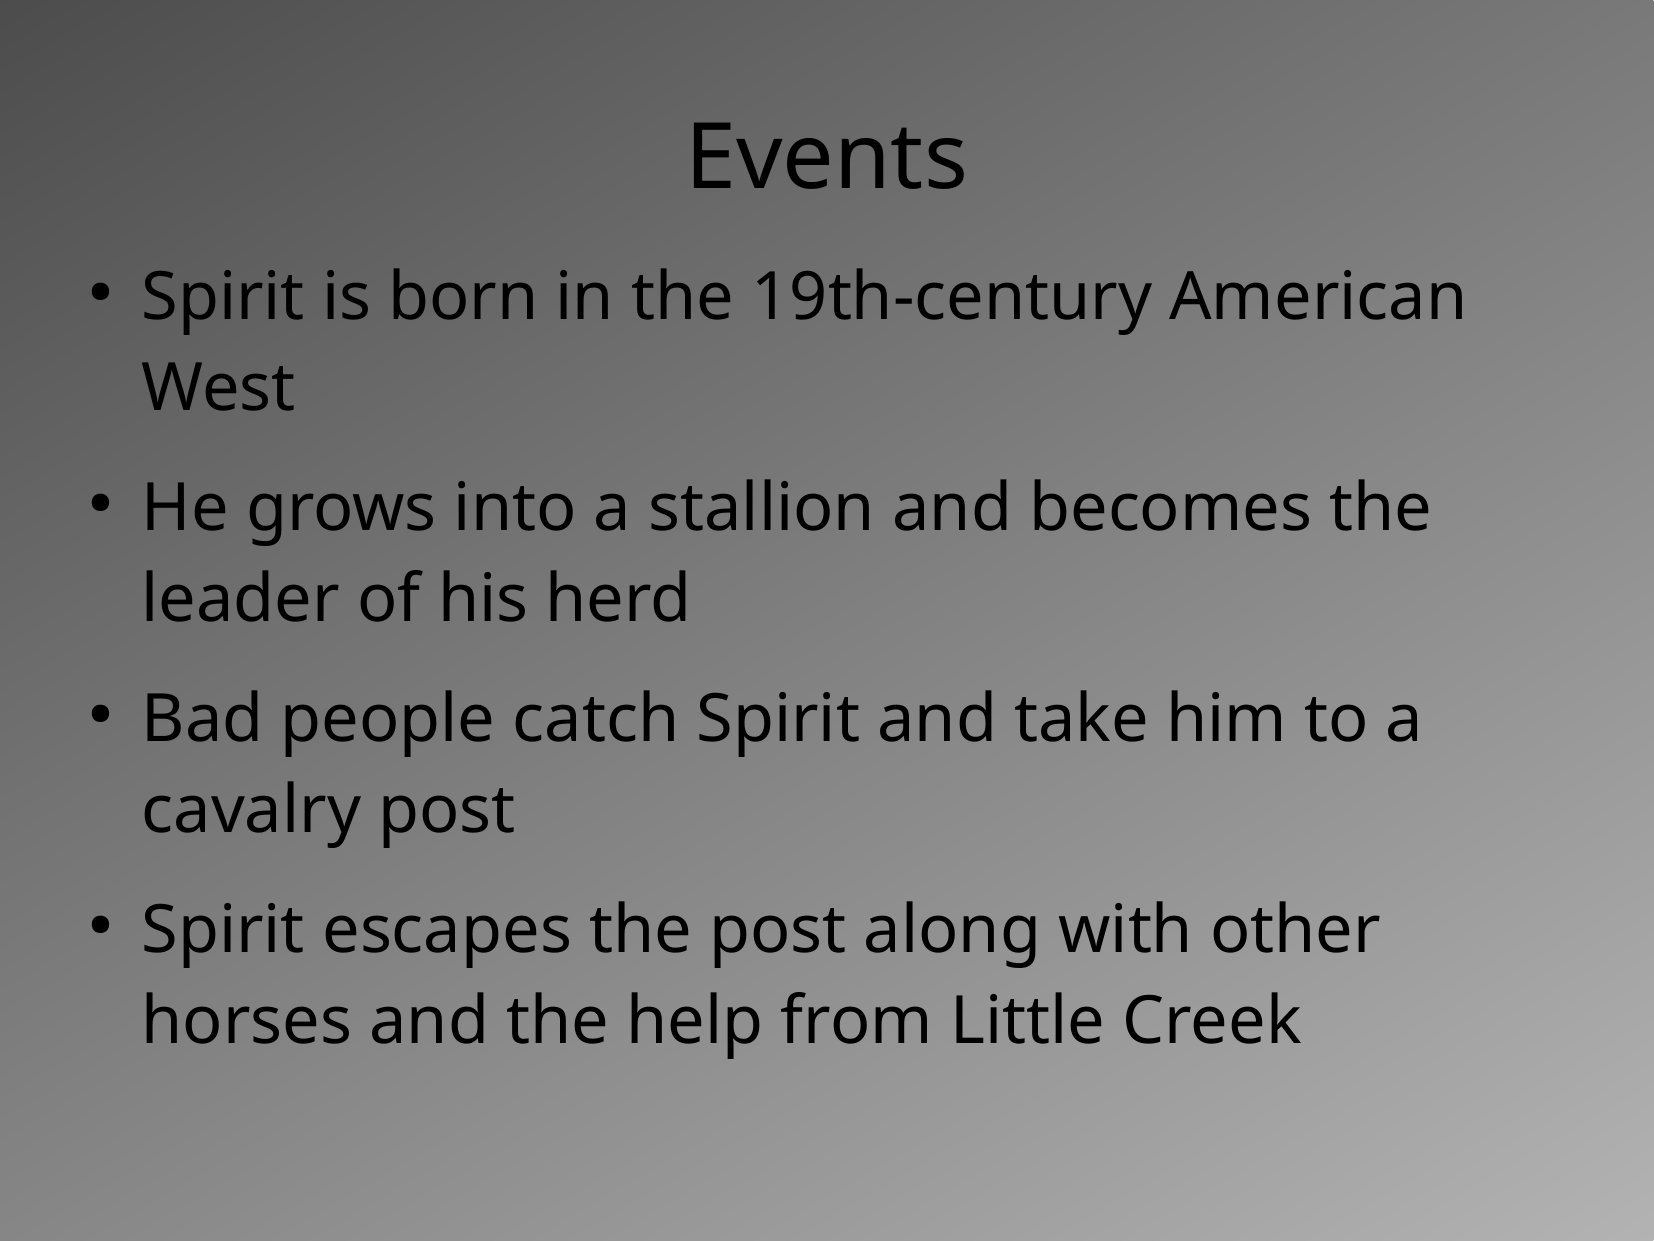

# Events
Spirit is born in the 19th-century American West
He grows into a stallion and becomes the leader of his herd
Bad people catch Spirit and take him to a cavalry post
Spirit escapes the post along with other horses and the help from Little Creek